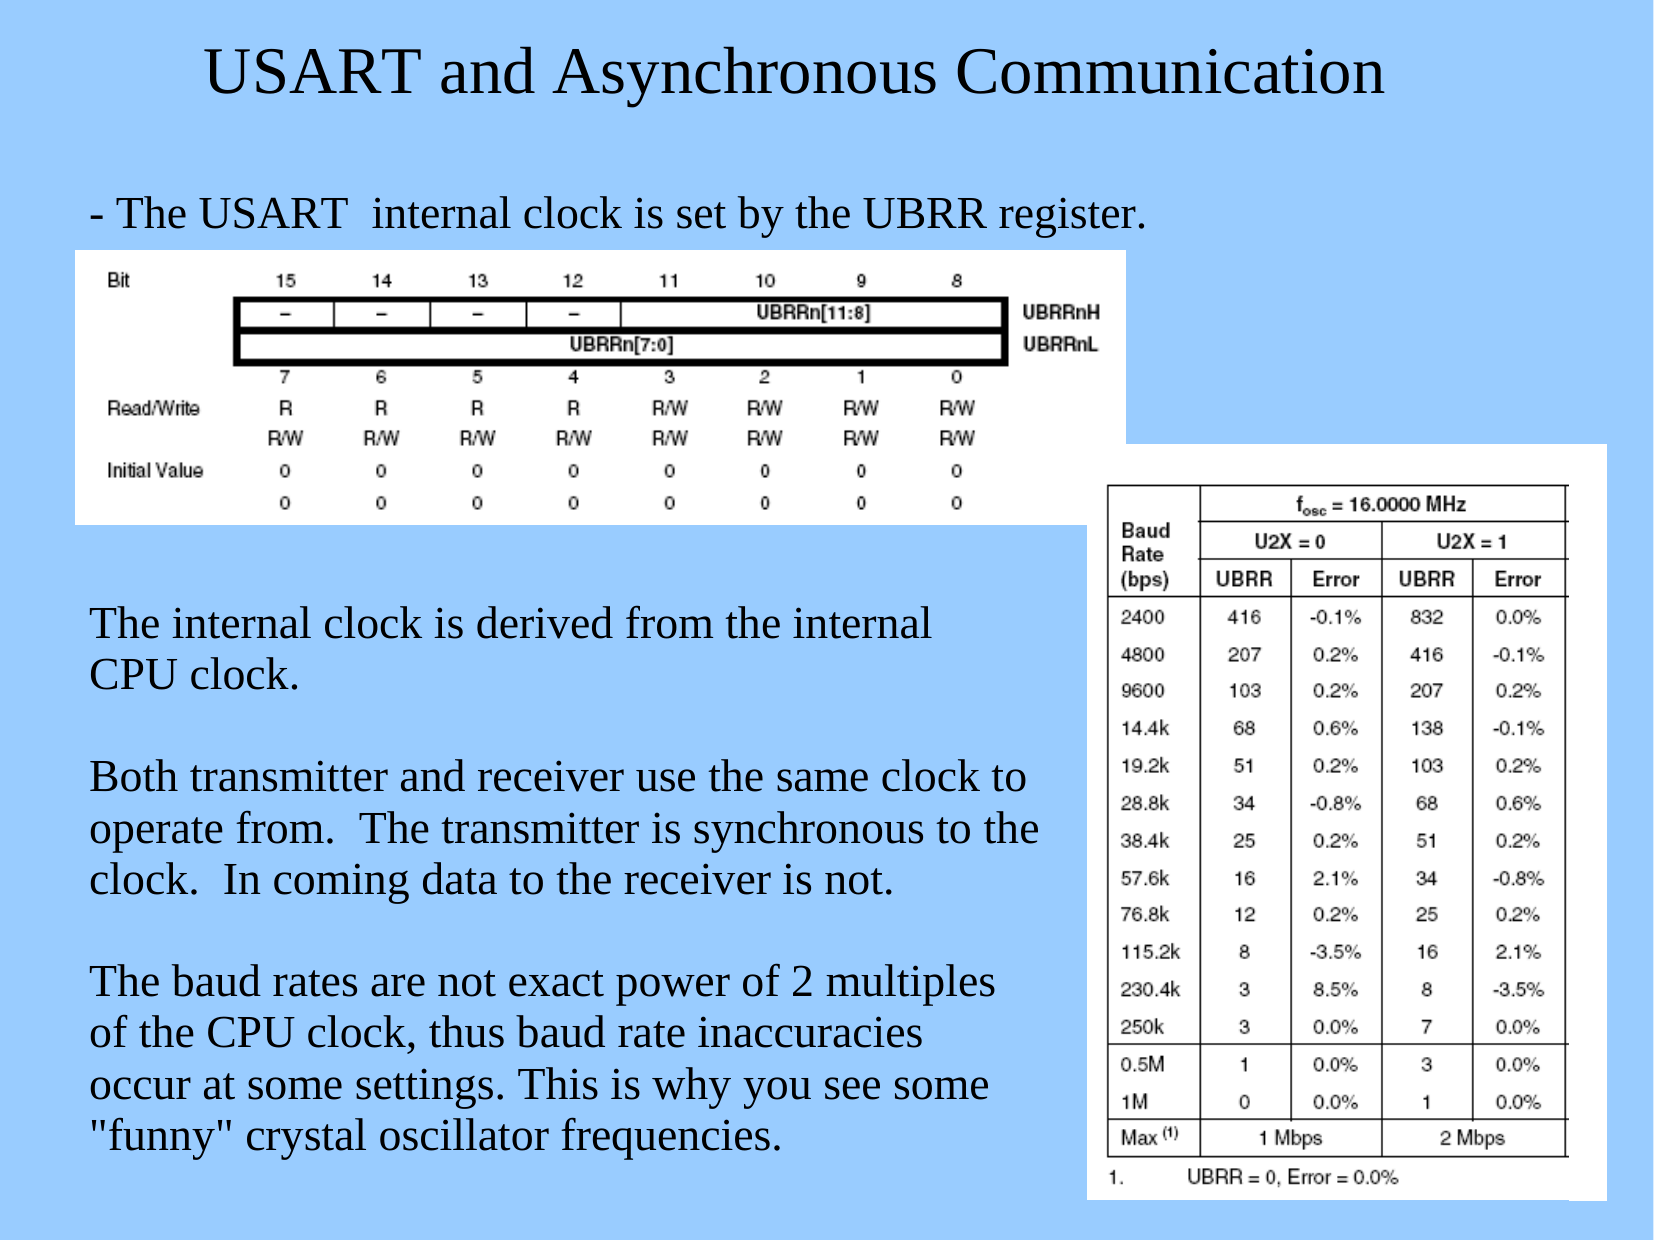

USART and Asynchronous Communication
- The USART internal clock is set by the UBRR register.
The internal clock is derived from the internal
CPU clock.
Both transmitter and receiver use the same clock to
operate from. The transmitter is synchronous to the
clock. In coming data to the receiver is not.
The baud rates are not exact power of 2 multiples
of the CPU clock, thus baud rate inaccuracies
occur at some settings. This is why you see some
"funny" crystal oscillator frequencies.